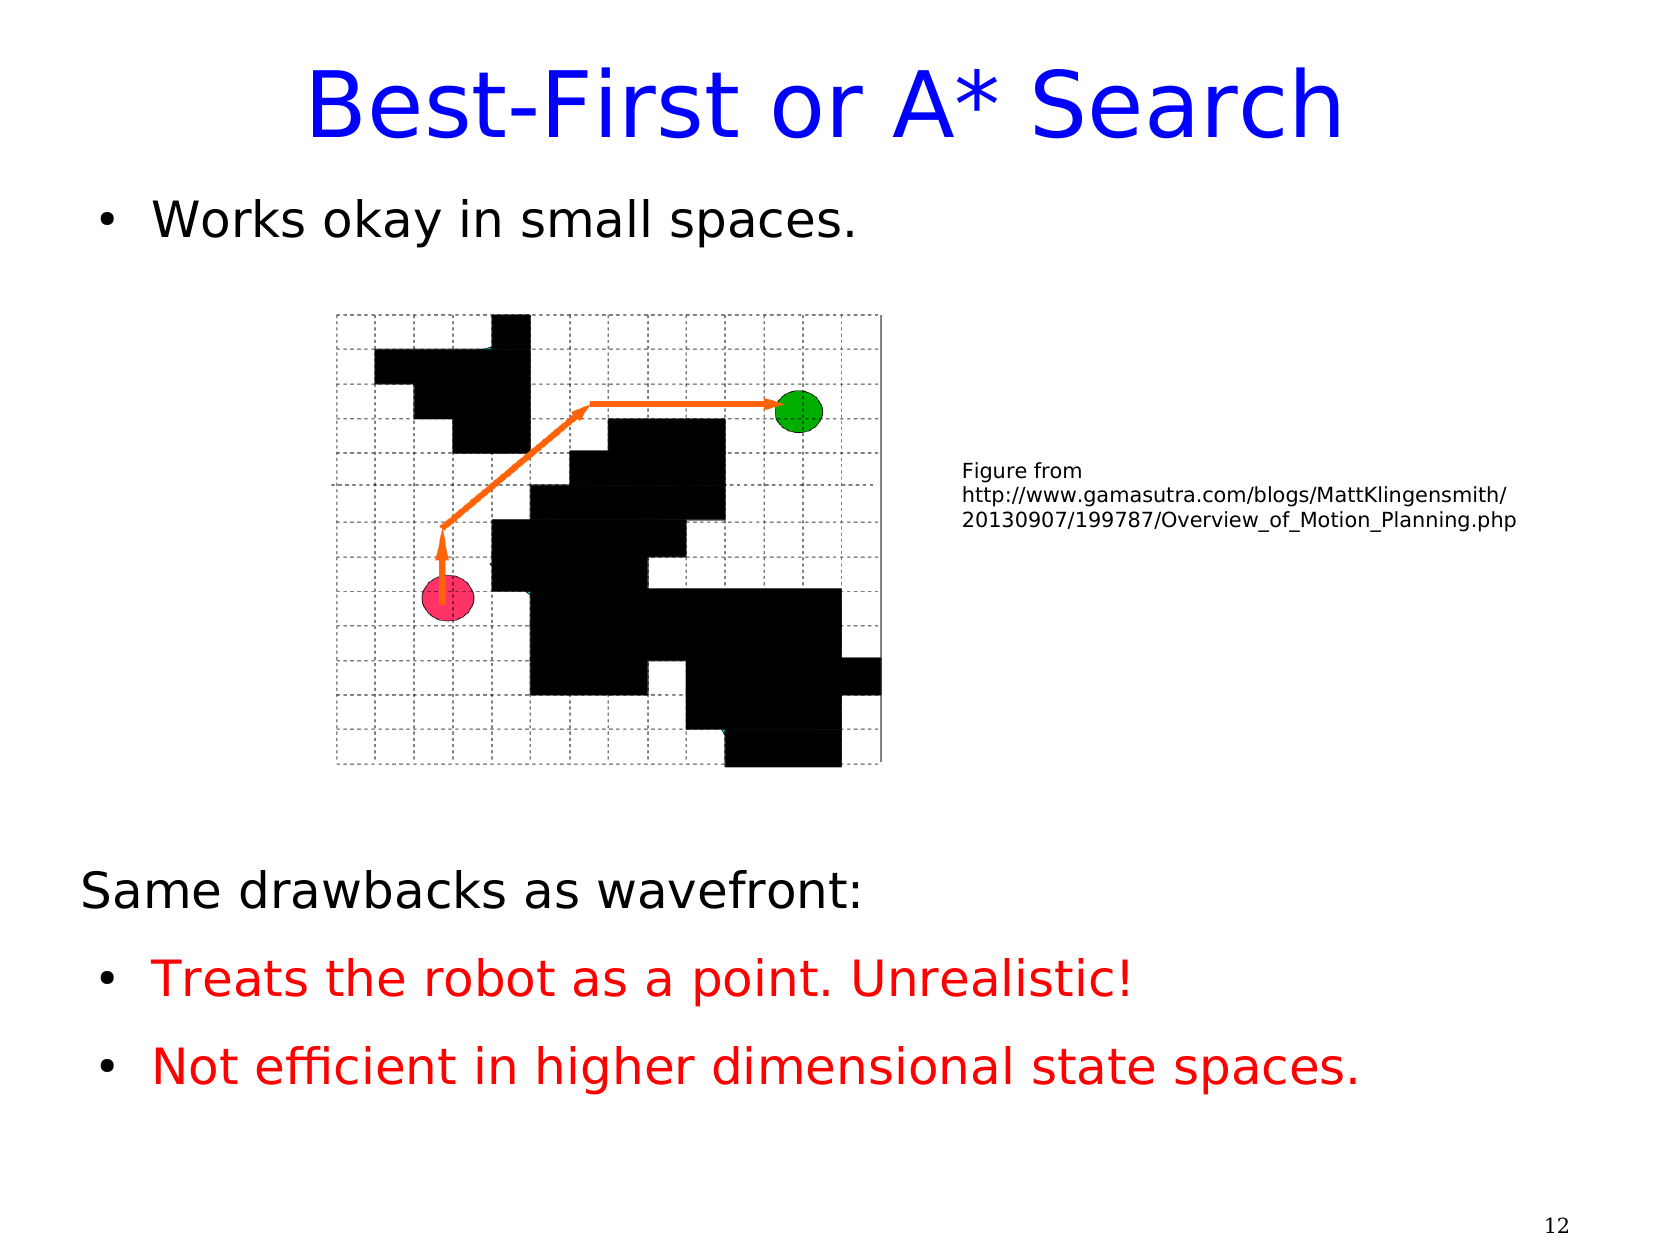

# Best-First or A* Search
Works okay in small spaces.
Same drawbacks as wavefront:
Treats the robot as a point. Unrealistic!
Not efficient in higher dimensional state spaces.
Figure from http://www.gamasutra.com/blogs/MattKlingensmith/
20130907/199787/Overview_of_Motion_Planning.php
12